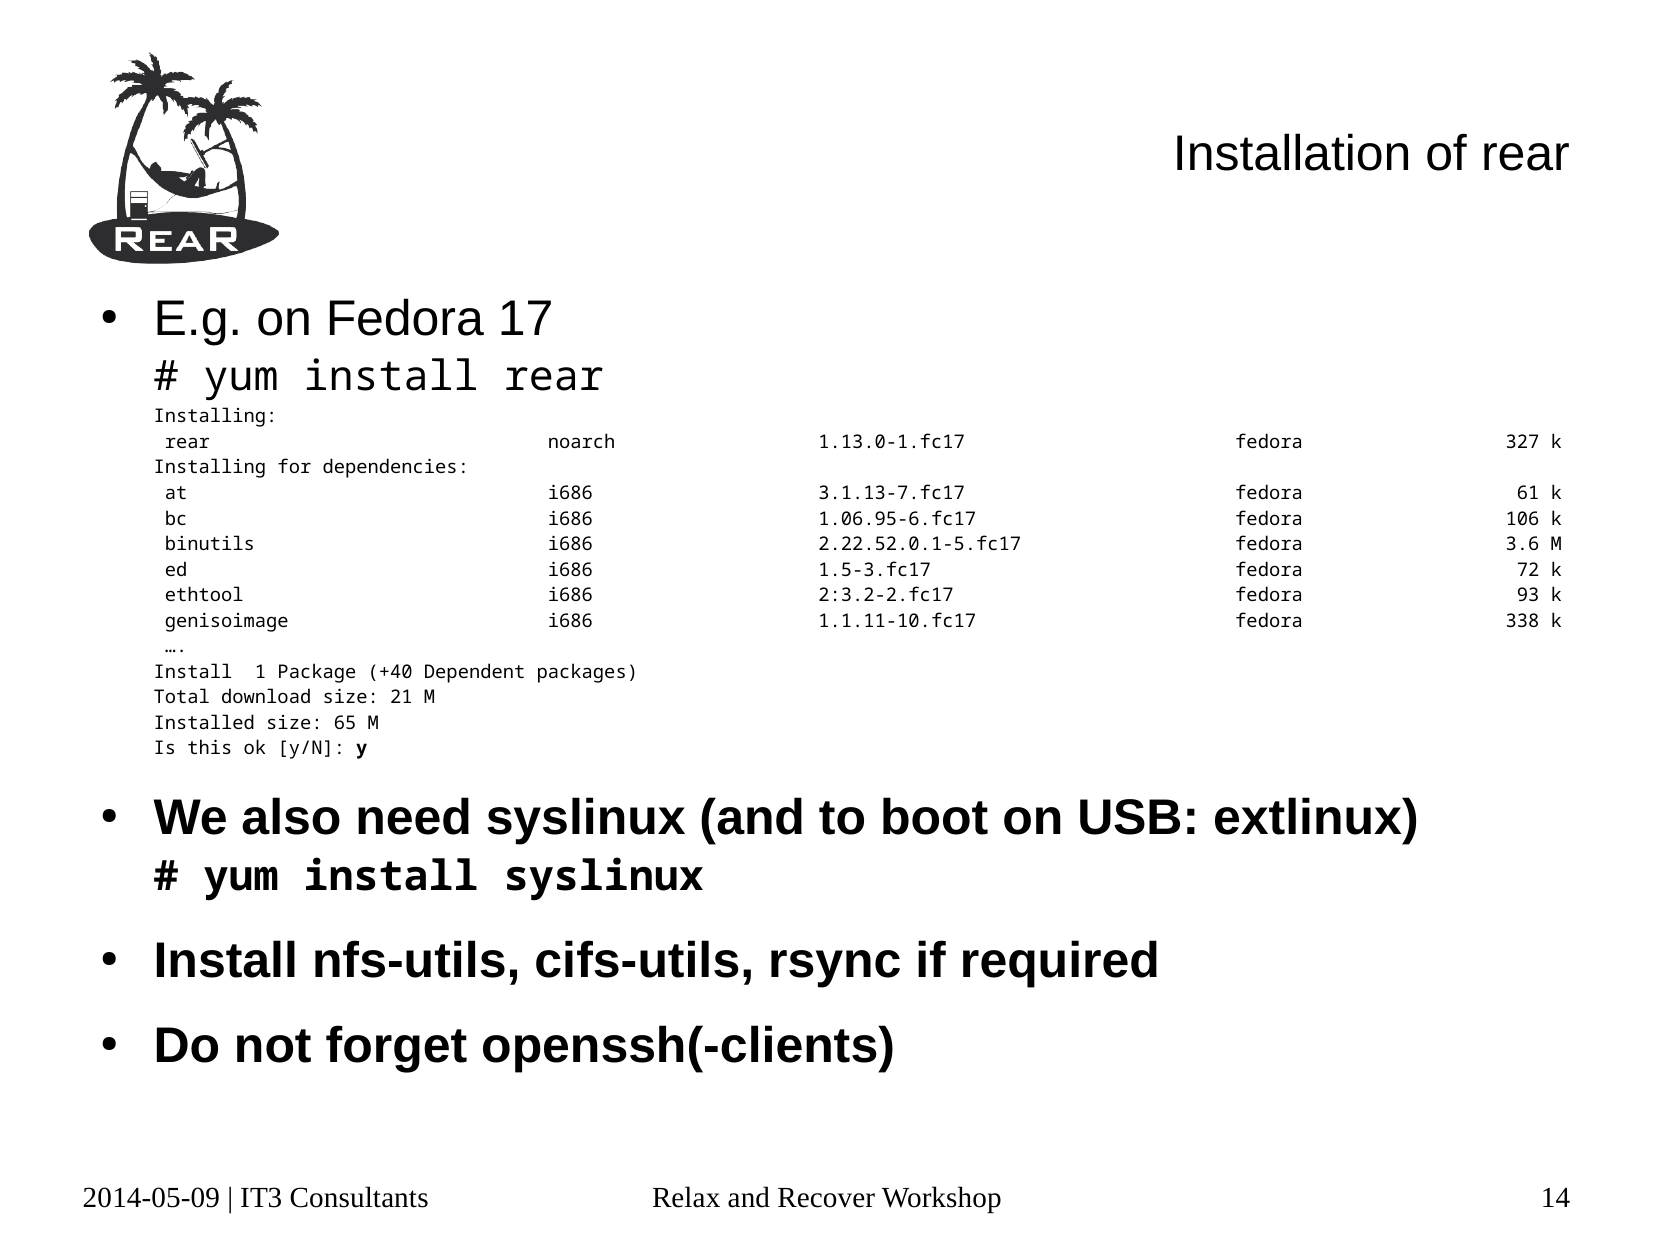

# Installation of rear
E.g. on Fedora 17
# yum install rear
Installing:
 rear noarch 1.13.0-1.fc17 fedora 327 k
Installing for dependencies:
 at i686 3.1.13-7.fc17 fedora 61 k
 bc i686 1.06.95-6.fc17 fedora 106 k
 binutils i686 2.22.52.0.1-5.fc17 fedora 3.6 M
 ed i686 1.5-3.fc17 fedora 72 k
 ethtool i686 2:3.2-2.fc17 fedora 93 k
 genisoimage i686 1.1.11-10.fc17 fedora 338 k
 ….
Install 1 Package (+40 Dependent packages)
Total download size: 21 M
Installed size: 65 M
Is this ok [y/N]: y
We also need syslinux (and to boot on USB: extlinux)
# yum install syslinux
Install nfs-utils, cifs-utils, rsync if required
Do not forget openssh(-clients)
2014-05-09 | IT3 Consultants
Relax and Recover Workshop
14